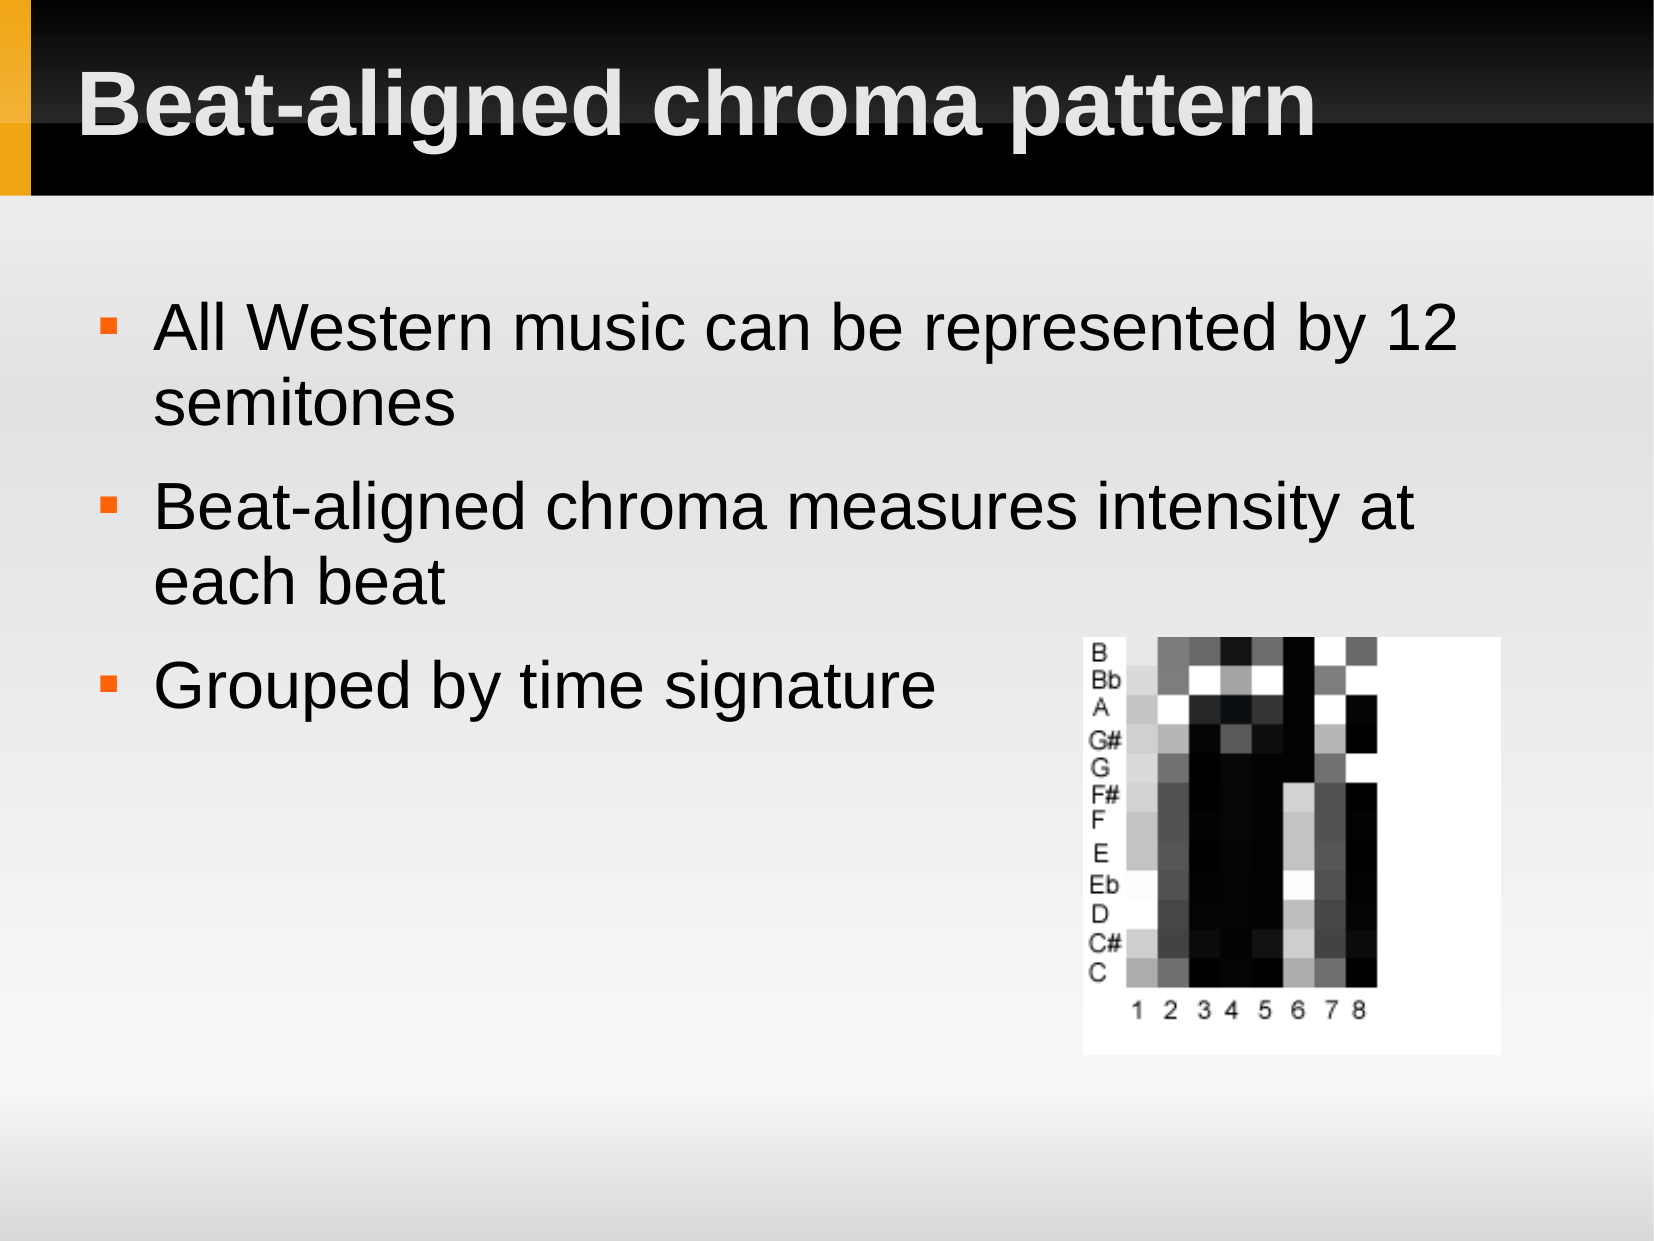

# Beat-aligned chroma pattern
All Western music can be represented by 12 semitones
Beat-aligned chroma measures intensity at each beat
Grouped by time signature